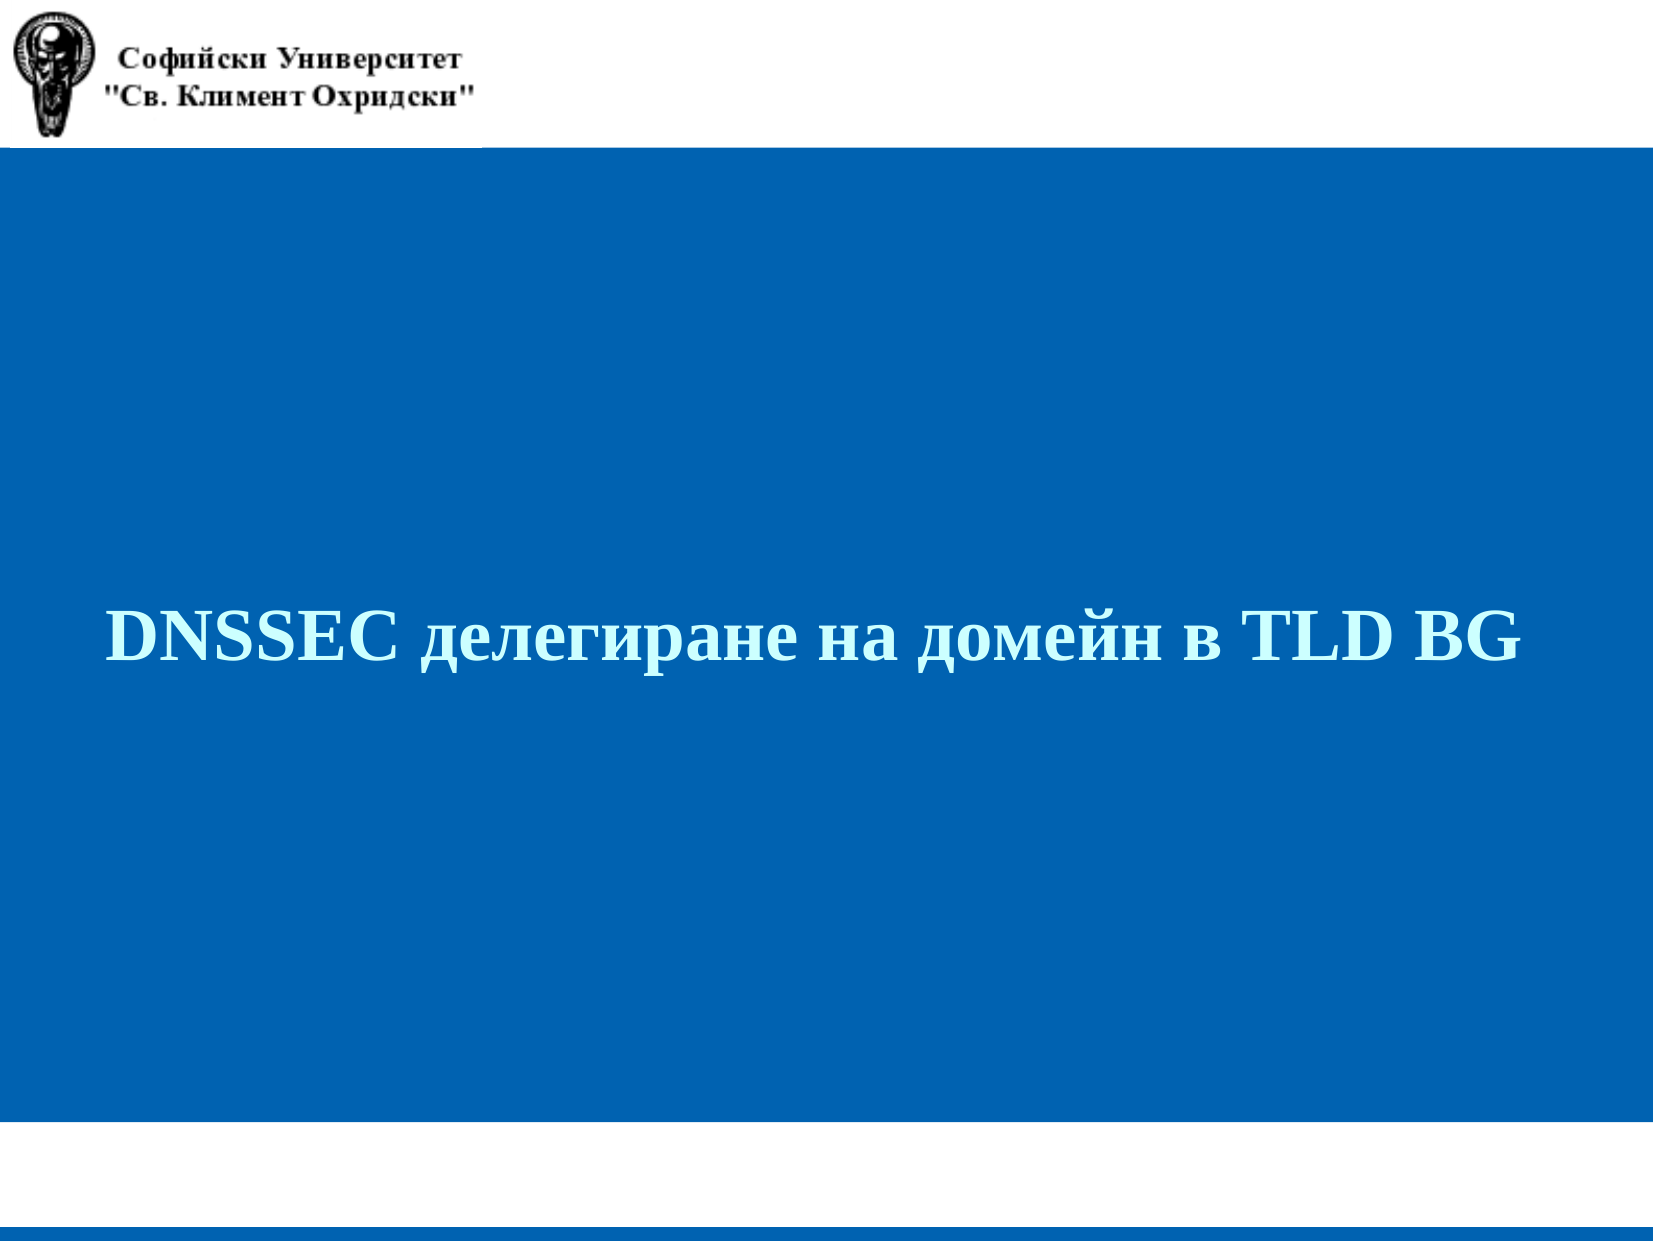

DNSSEC делегиране на домейн в TLD BG